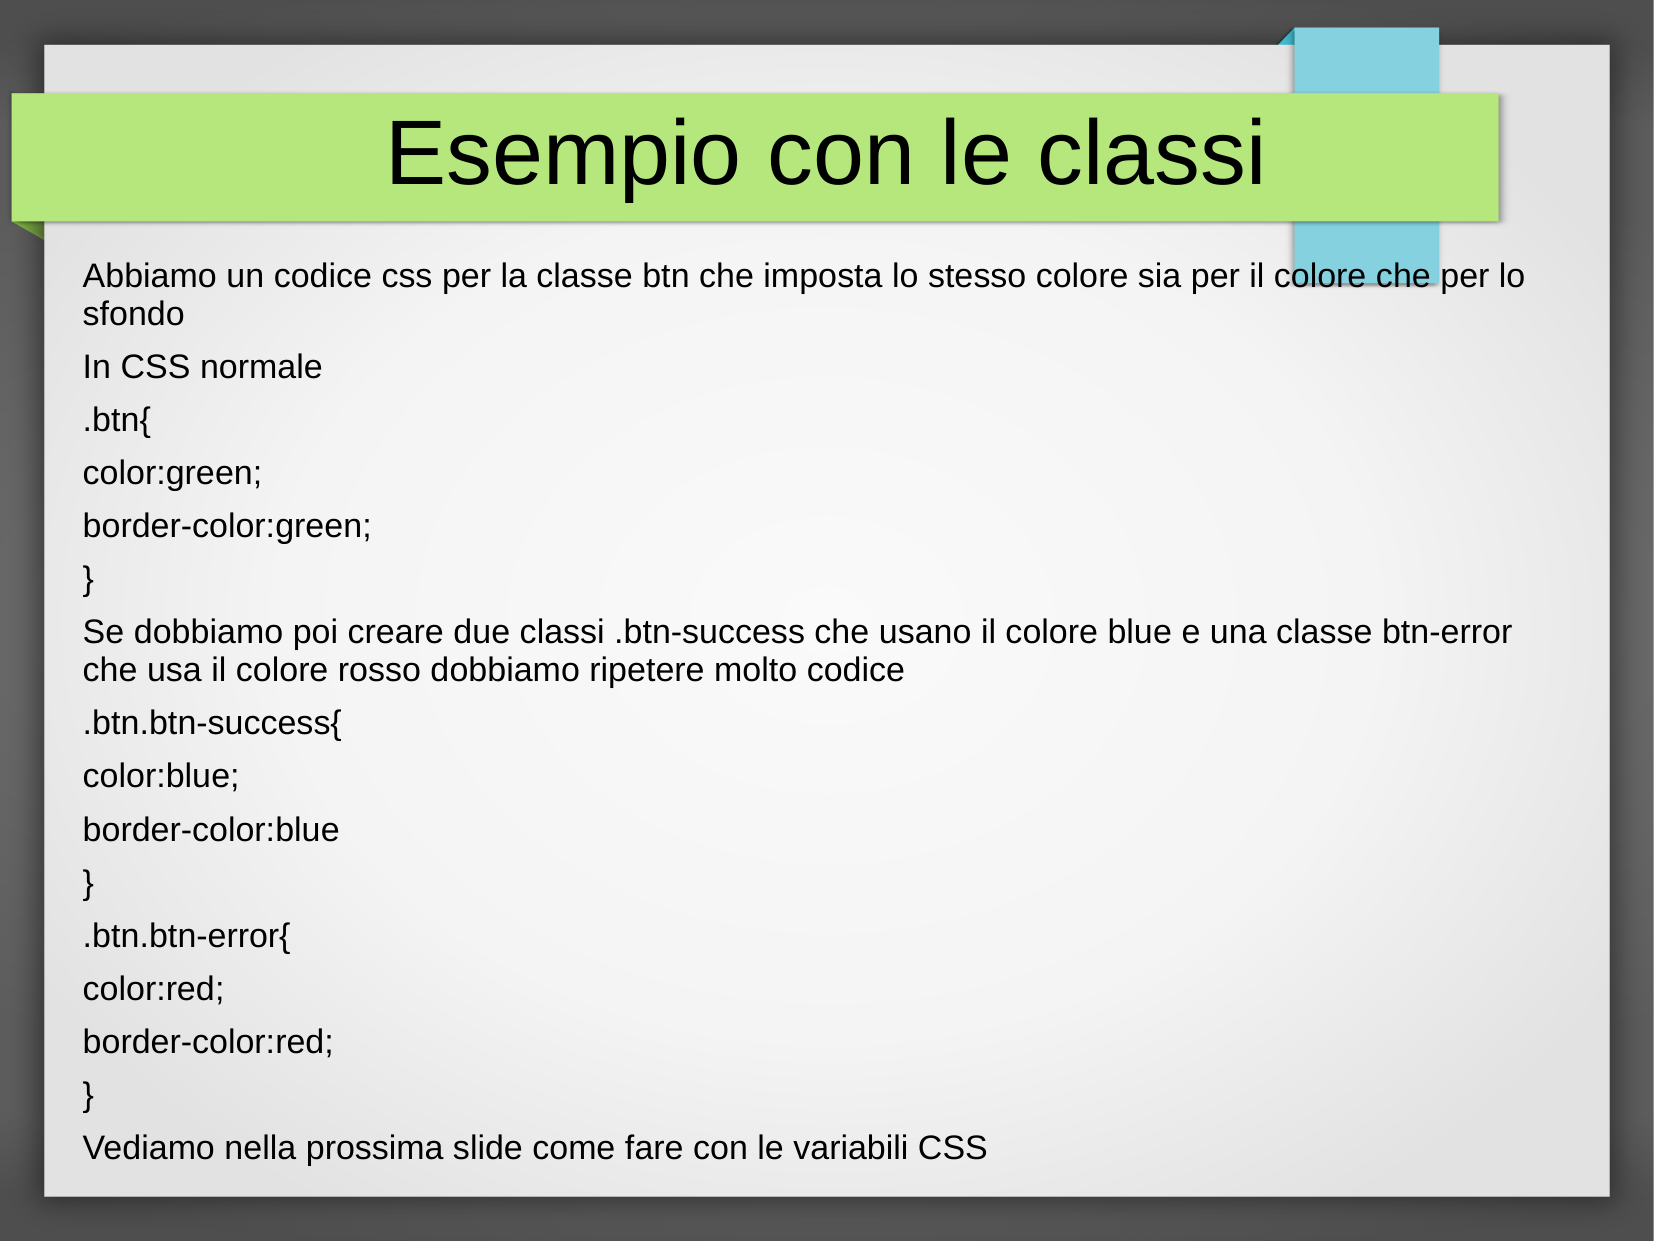

# Esempio con le classi
Abbiamo un codice css per la classe btn che imposta lo stesso colore sia per il colore che per lo sfondo
In CSS normale
.btn{
color:green;
border-color:green;
}
Se dobbiamo poi creare due classi .btn-success che usano il colore blue e una classe btn-error che usa il colore rosso dobbiamo ripetere molto codice
.btn.btn-success{
color:blue;
border-color:blue
}
.btn.btn-error{
color:red;
border-color:red;
}
Vediamo nella prossima slide come fare con le variabili CSS